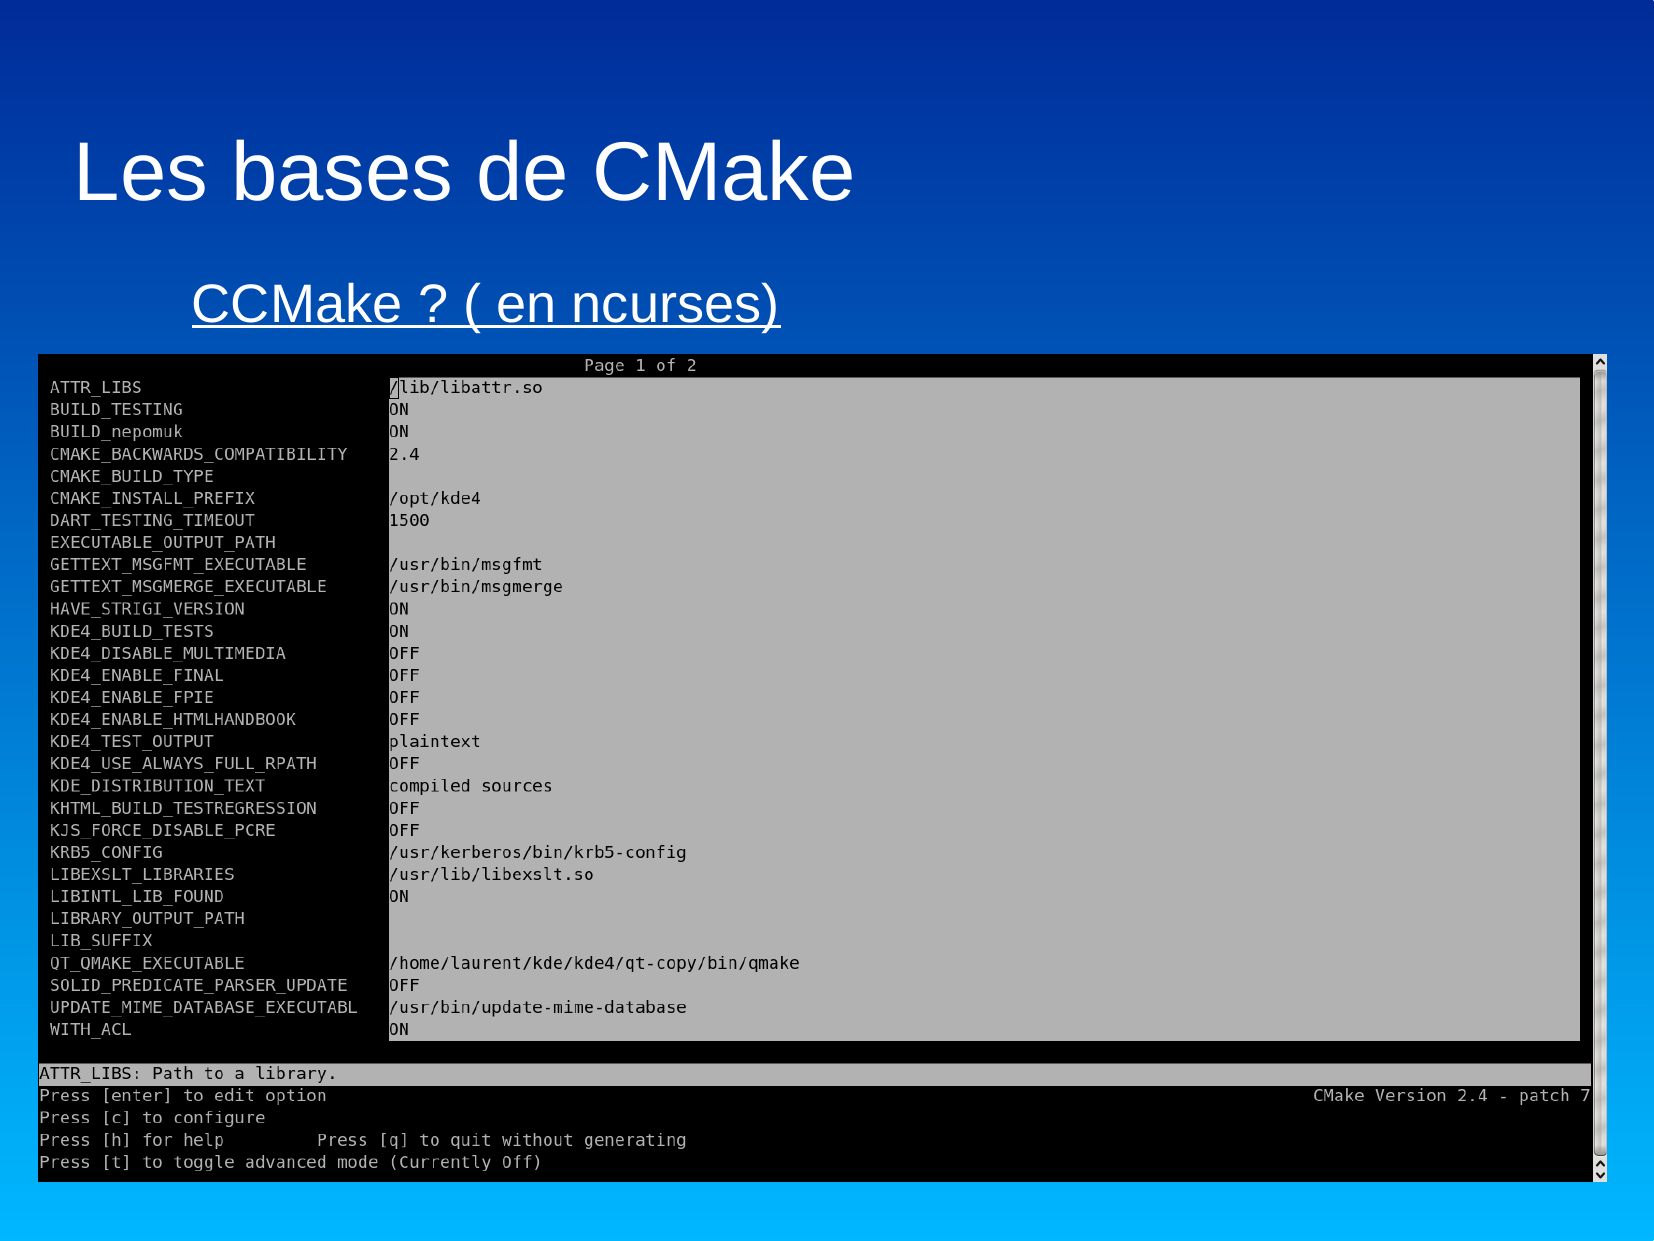

Les bases de CMake
CCMake ? ( en ncurses)